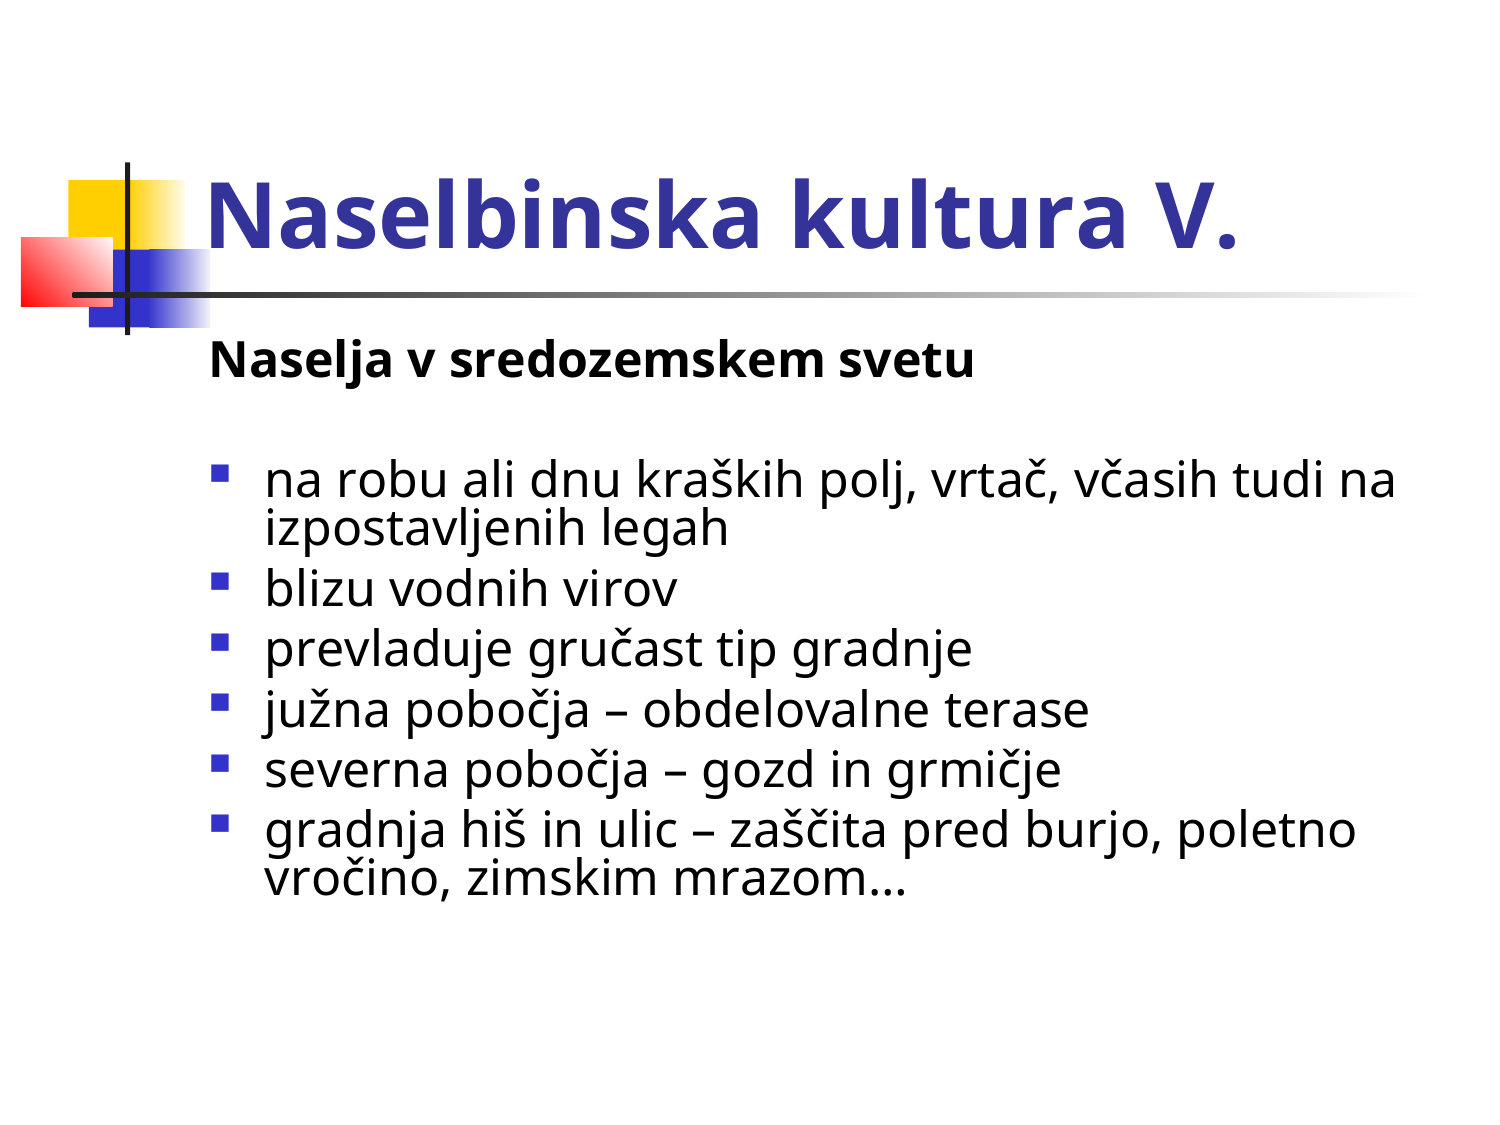

# Naselbinska kultura V.
Naselja v sredozemskem svetu
na robu ali dnu kraških polj, vrtač, včasih tudi na izpostavljenih legah
blizu vodnih virov
prevladuje gručast tip gradnje
južna pobočja – obdelovalne terase
severna pobočja – gozd in grmičje
gradnja hiš in ulic – zaščita pred burjo, poletno vročino, zimskim mrazom…